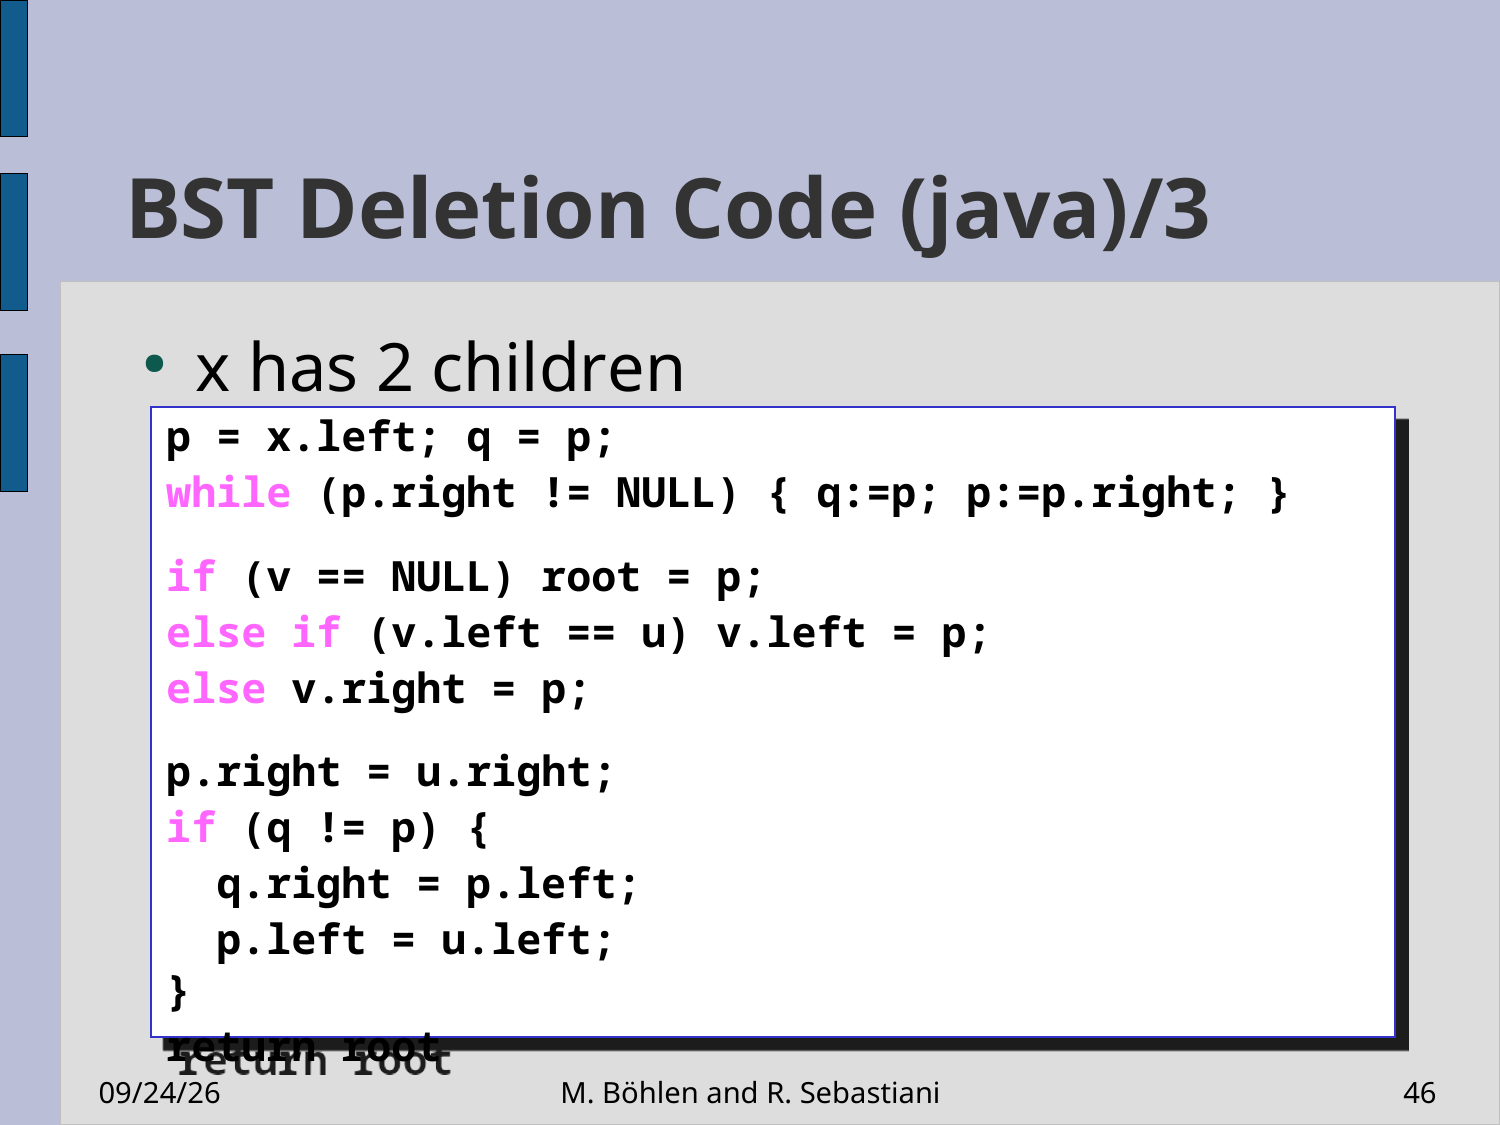

# BST Deletion Code (java)/3
x has 2 children
p = x.left; q = p;
while (p.right != NULL) { q:=p; p:=p.right; }
if (v == NULL) root = p;
else if (v.left == u) v.left = p;
else v.right = p;
p.right = u.right;
if (q != p) {
 q.right = p.left;
 p.left = u.left;
}
return root
M. Böhlen and R. Sebastiani
46